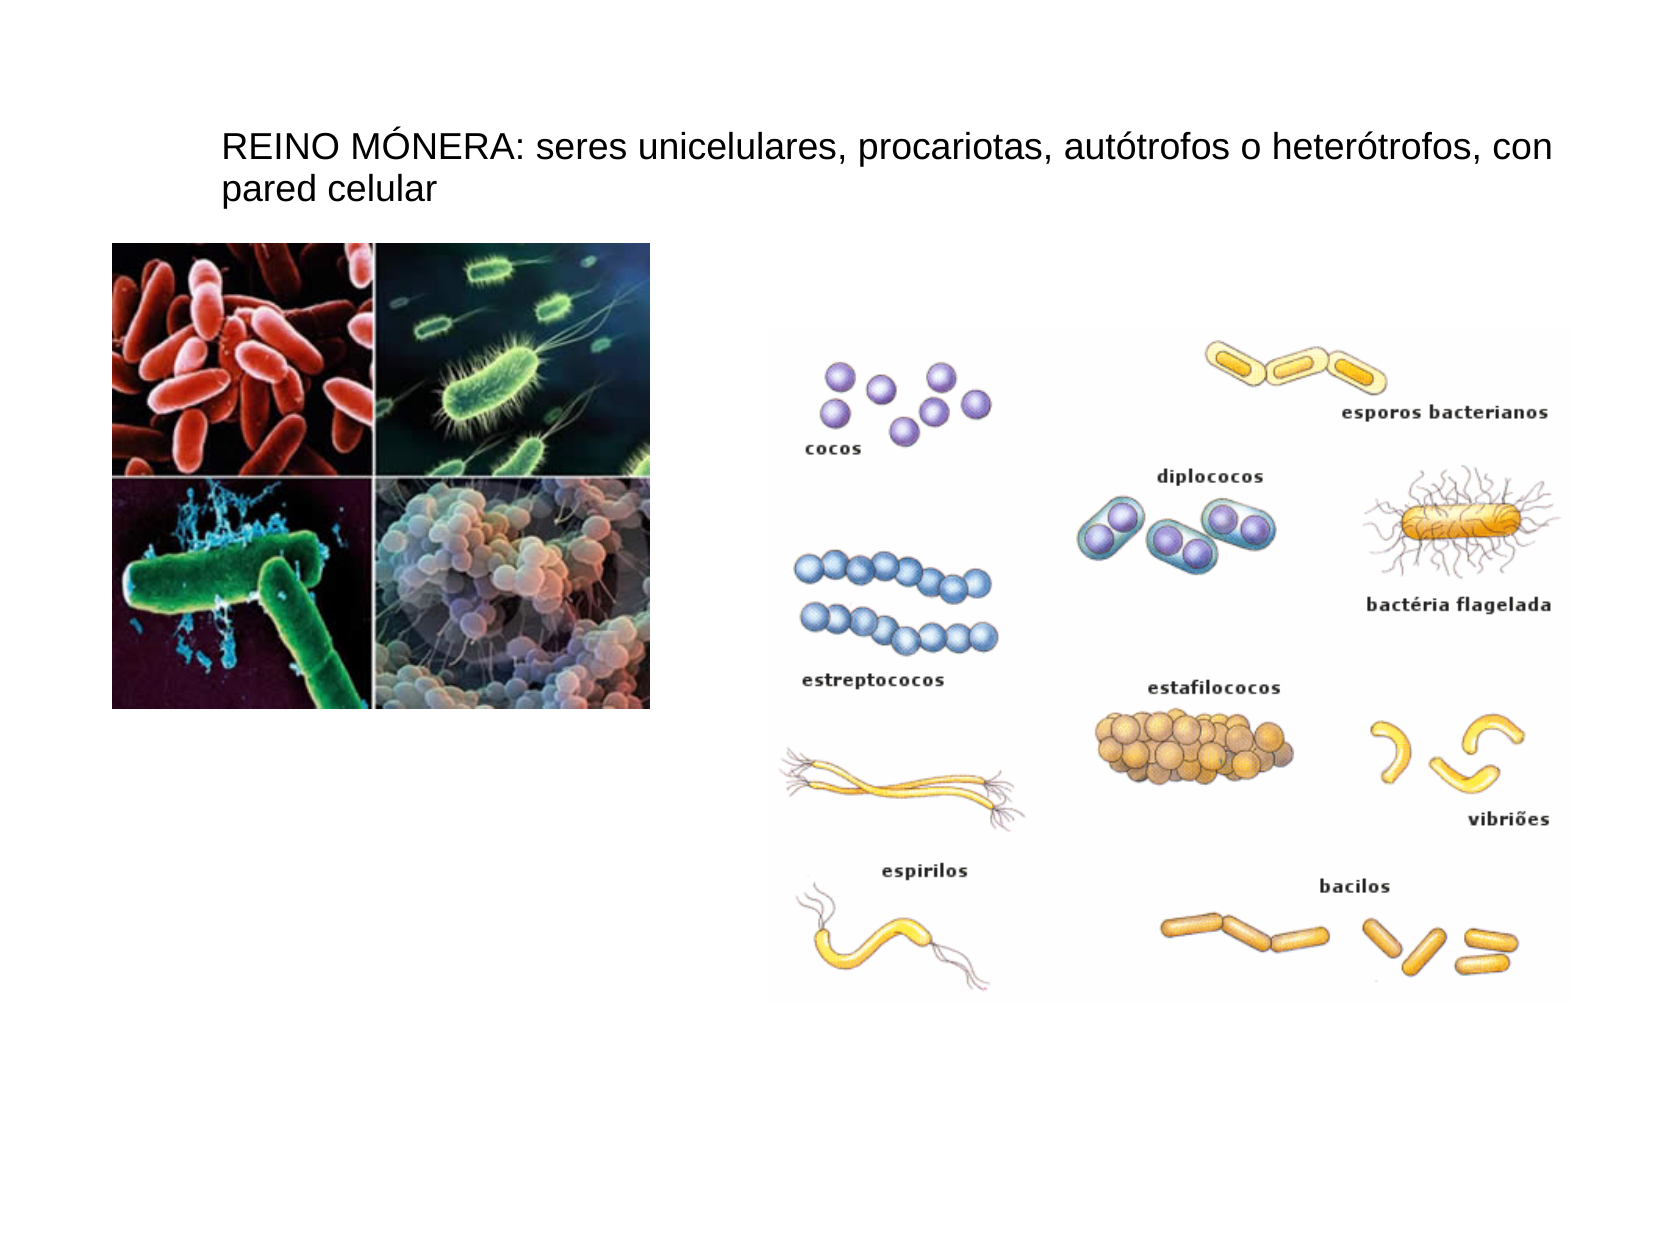

REINO MÓNERA: seres unicelulares, procariotas, autótrofos o heterótrofos, con
pared celular